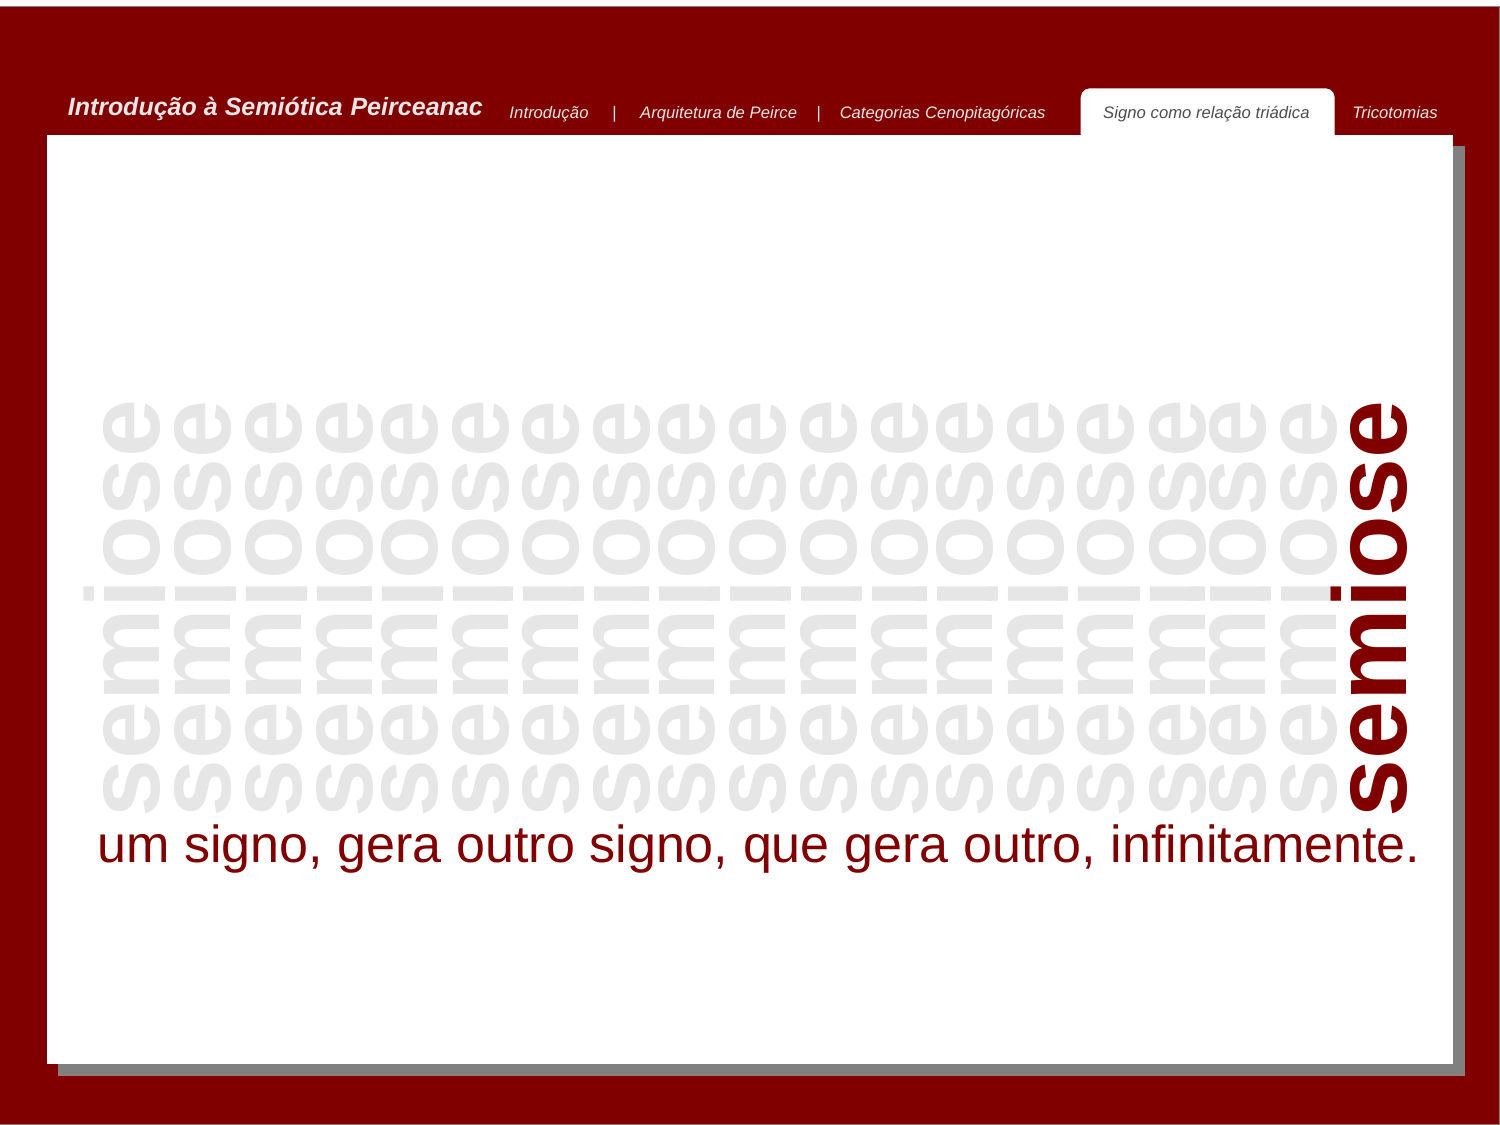

semiose
semiose
semiose
semiose
semiose
semiose
semiose
semiose
semiose
semiose
semiose
semiose
semiose
semiose
semiose
semiose
semiose
semiose
semiose
um signo, gera outro signo, que gera outro, infinitamente.